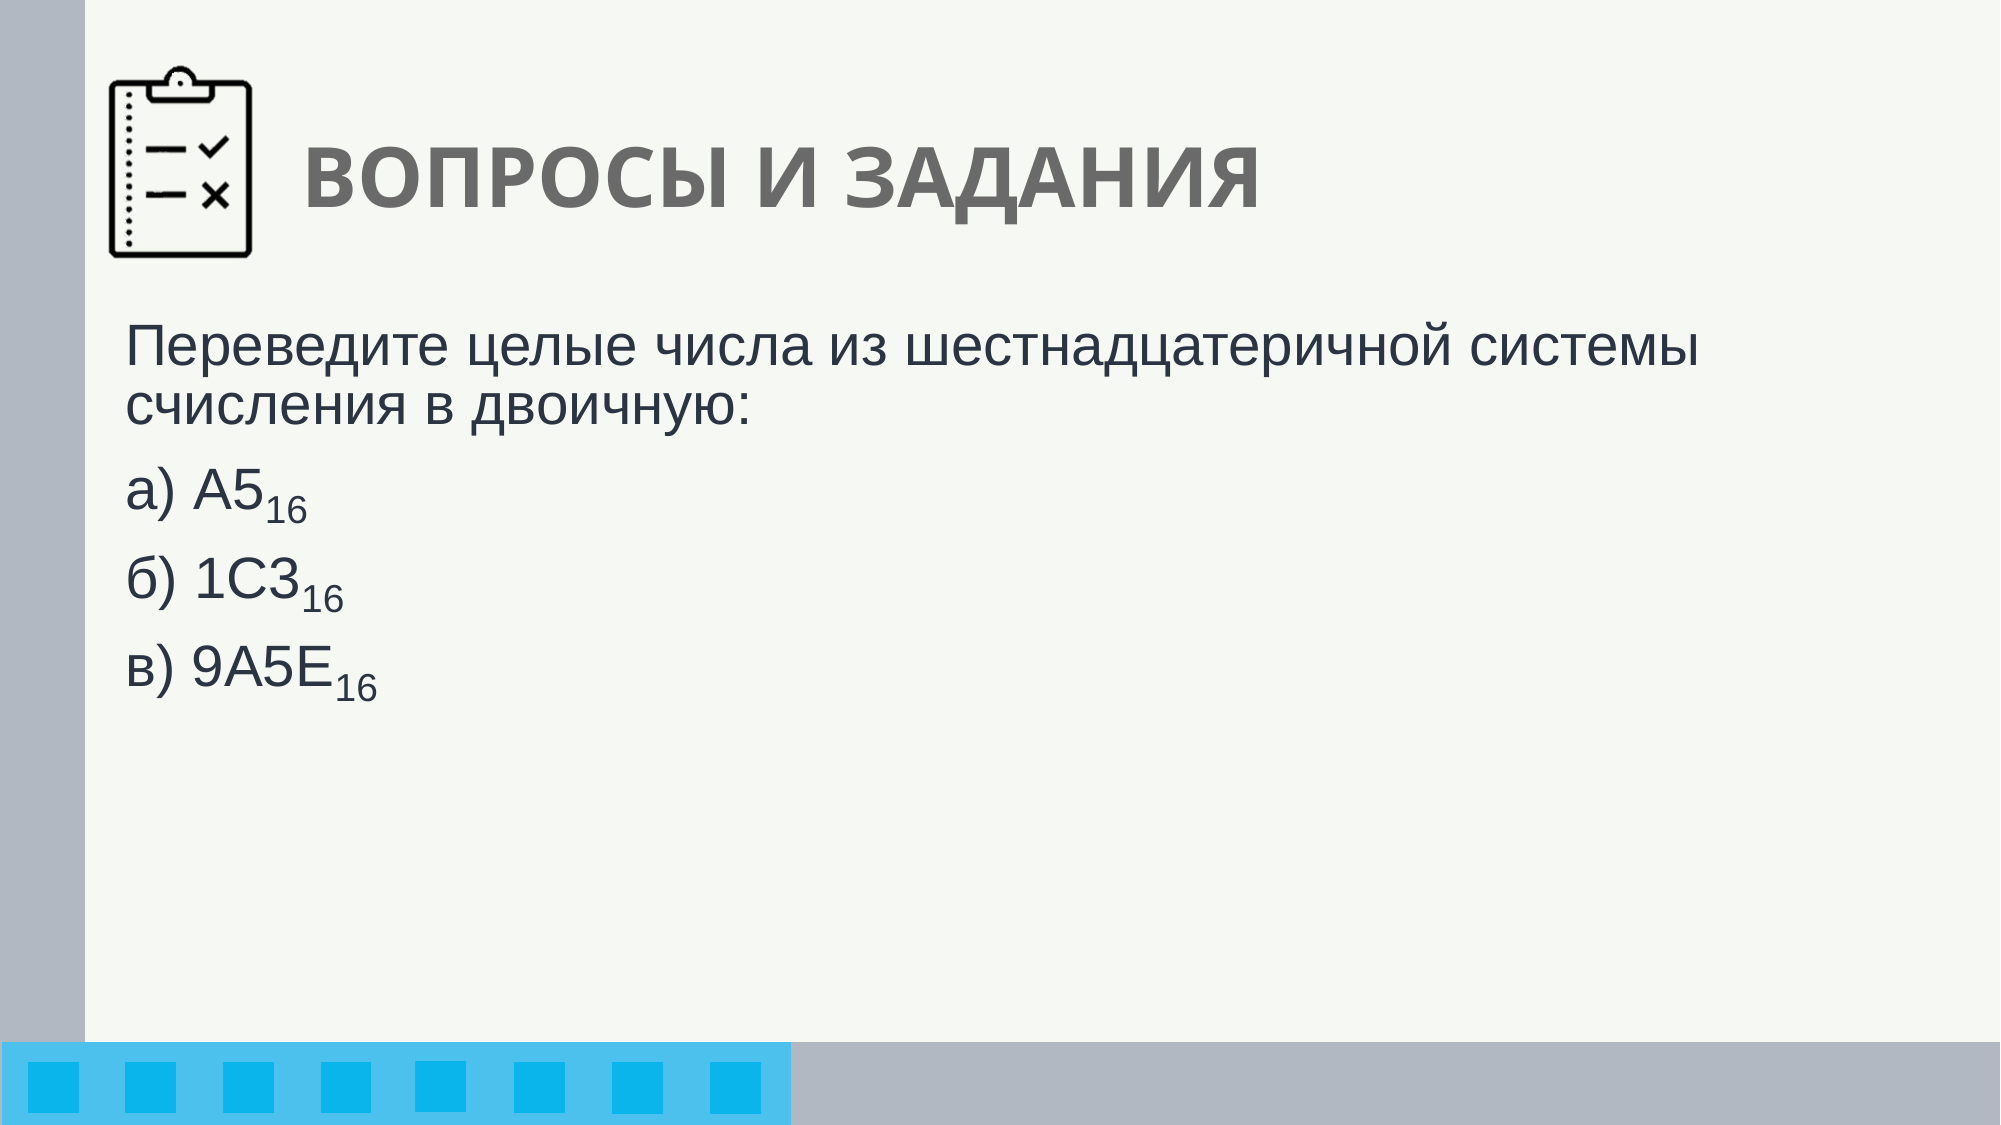

# ВОПРОСЫ И ЗАДАНИЯ
Переведите целые числа из шестнадцатеричной системы счисления в двоичную:
а) А516
б) 1С316
в) 9А5Е16